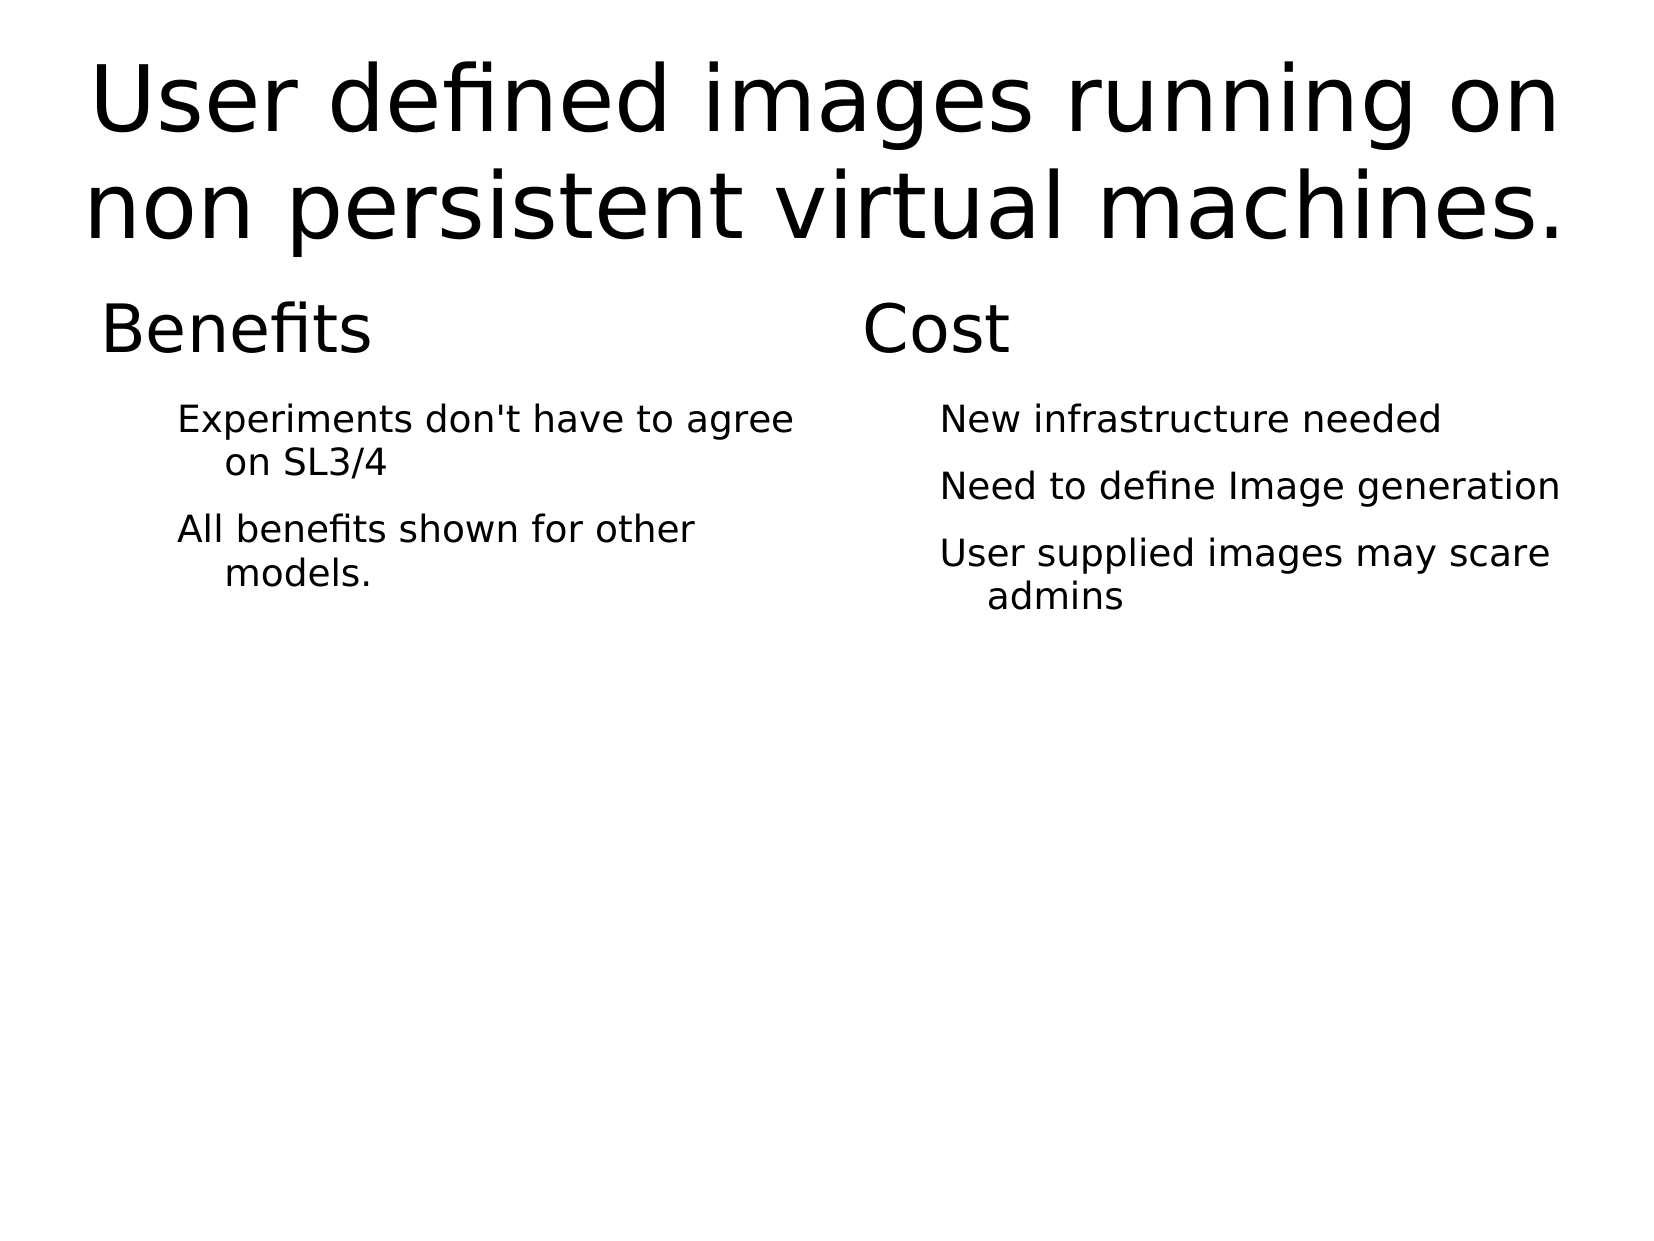

# User defined images running on non persistent virtual machines.
Benefits
Experiments don't have to agree on SL3/4
All benefits shown for other models.
Cost
New infrastructure needed
Need to define Image generation
User supplied images may scare admins